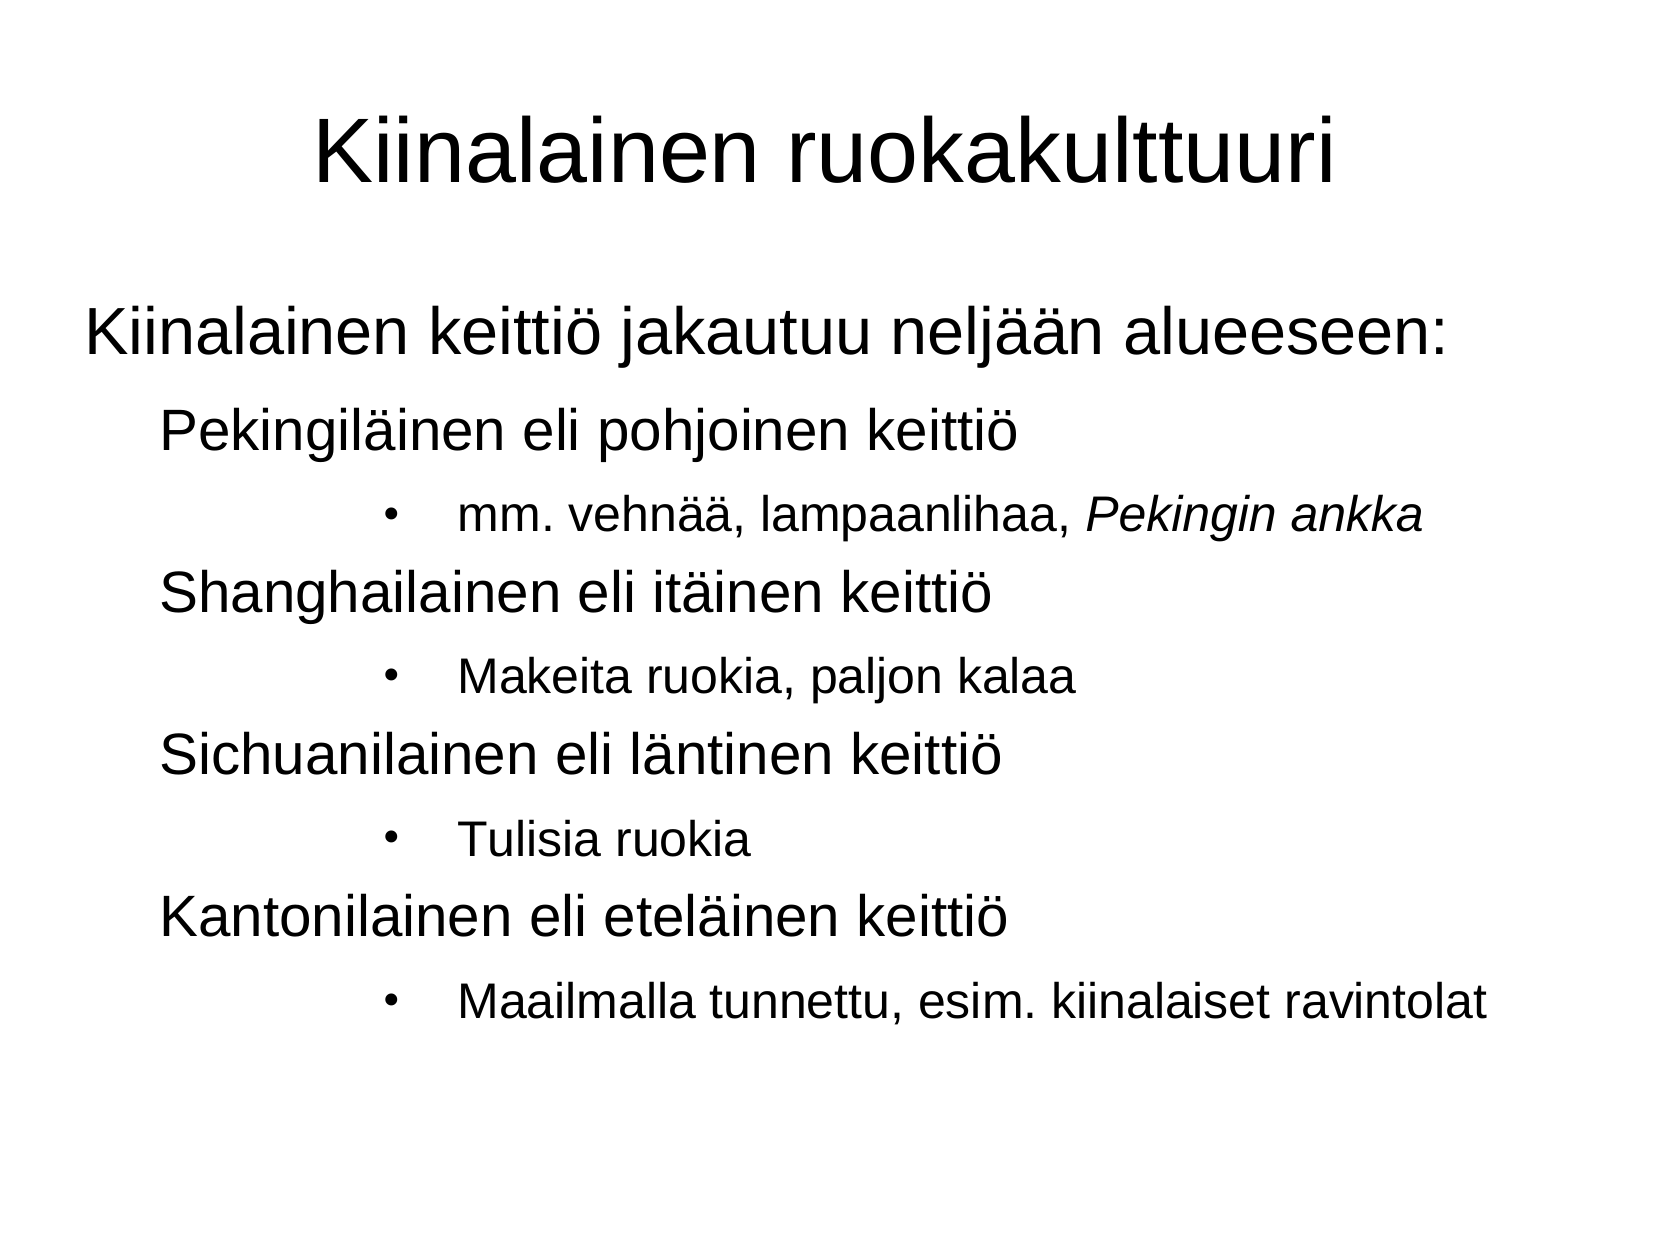

# Kiinalainen ruokakulttuuri
Kiinalainen keittiö jakautuu neljään alueeseen:
Pekingiläinen eli pohjoinen keittiö
mm. vehnää, lampaanlihaa, Pekingin ankka
Shanghailainen eli itäinen keittiö
Makeita ruokia, paljon kalaa
Sichuanilainen eli läntinen keittiö
Tulisia ruokia
Kantonilainen eli eteläinen keittiö
Maailmalla tunnettu, esim. kiinalaiset ravintolat